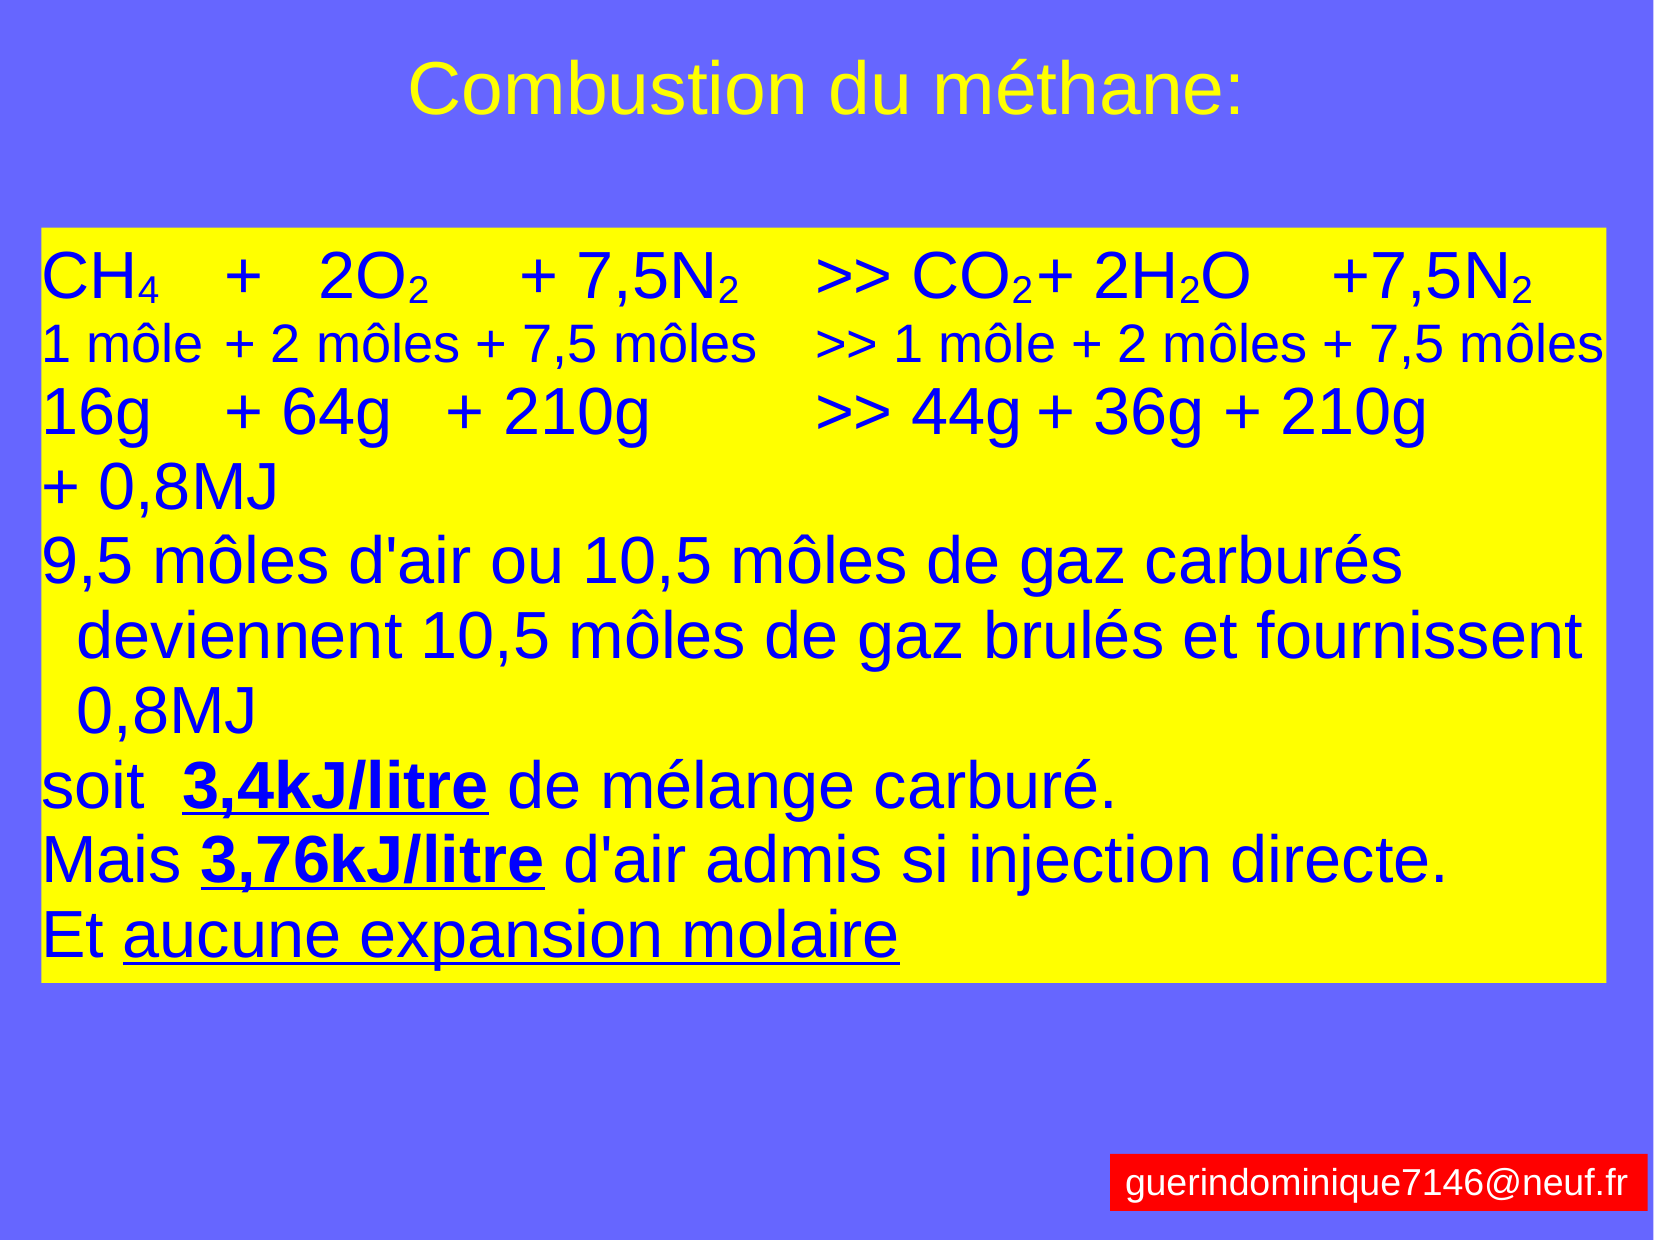

# Combustion du méthane:
CH4 	+ 2O2 	+ 7,5N2	 	>> CO2	+ 2H2O		+7,5N2
1 môle 	+ 2 môles + 7,5 môles	>> 1 môle + 2 môles + 7,5 môles
16g 	+ 64g 	+ 210g 		>> 44g	+ 36g + 210g
+ 0,8MJ
9,5 môles d'air ou 10,5 môles de gaz carburés deviennent 10,5 môles de gaz brulés et fournissent 0,8MJ
soit 3,4kJ/litre de mélange carburé.
Mais 3,76kJ/litre d'air admis si injection directe.
Et aucune expansion molaire
guerindominique7146@neuf.fr